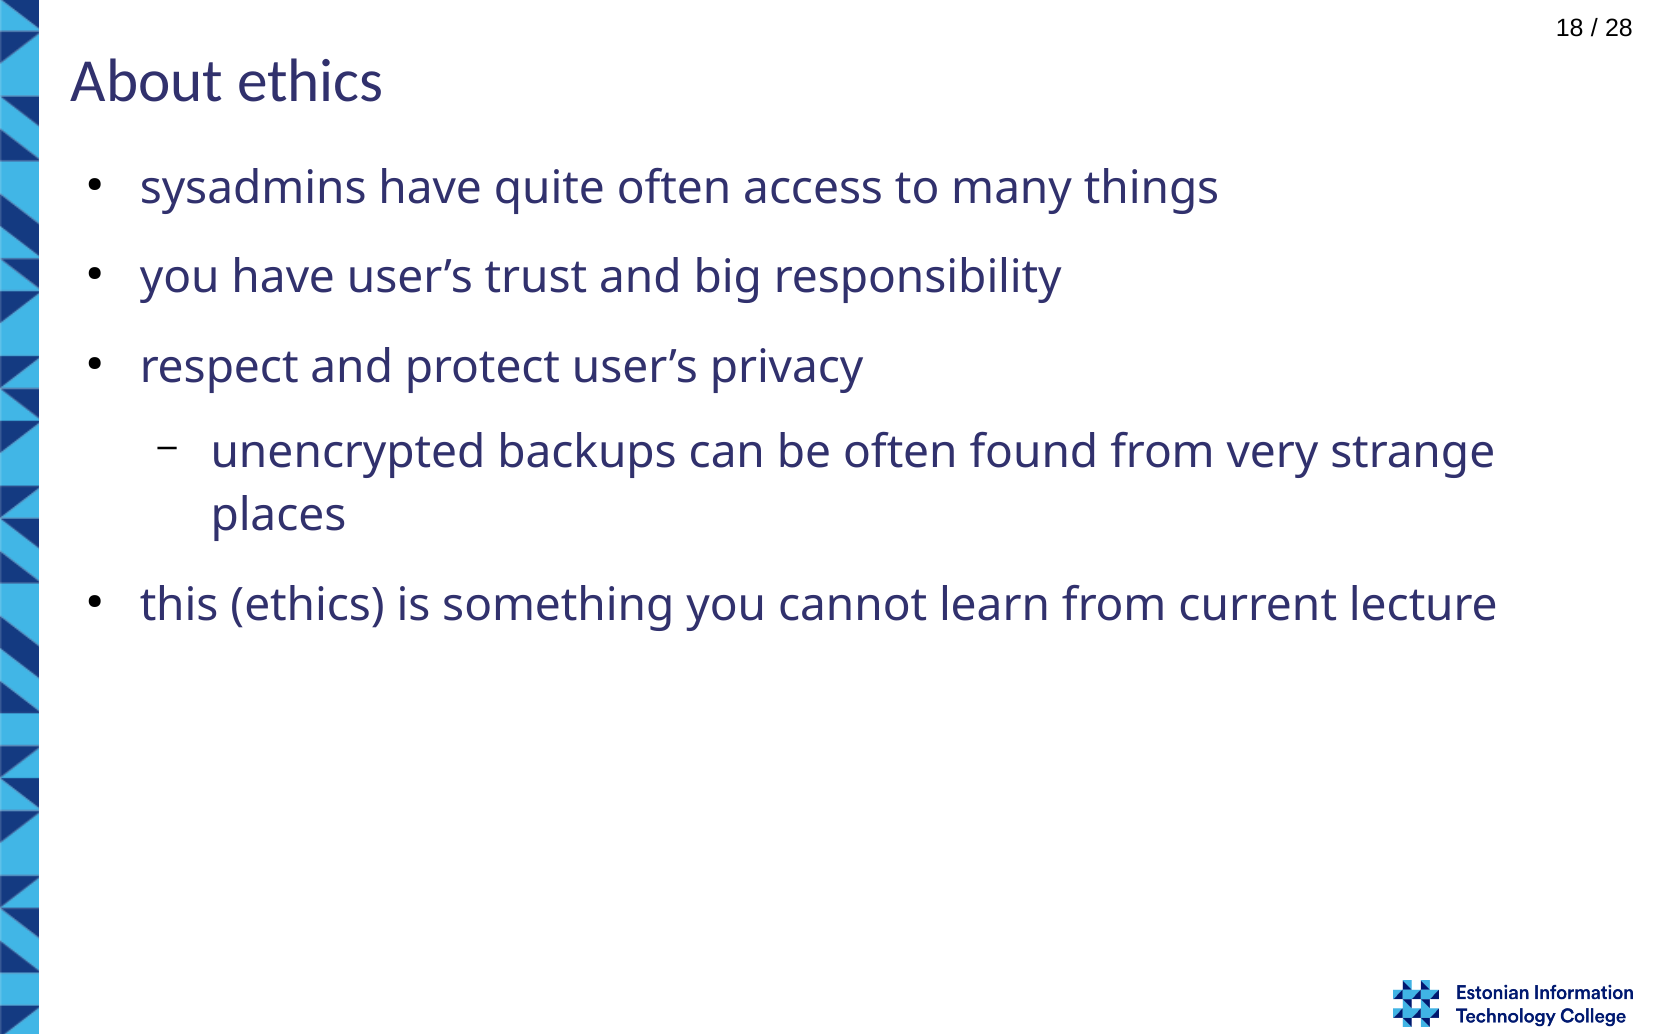

# About ethics
sysadmins have quite often access to many things
you have user’s trust and big responsibility
respect and protect user’s privacy
unencrypted backups can be often found from very strange places
this (ethics) is something you cannot learn from current lecture